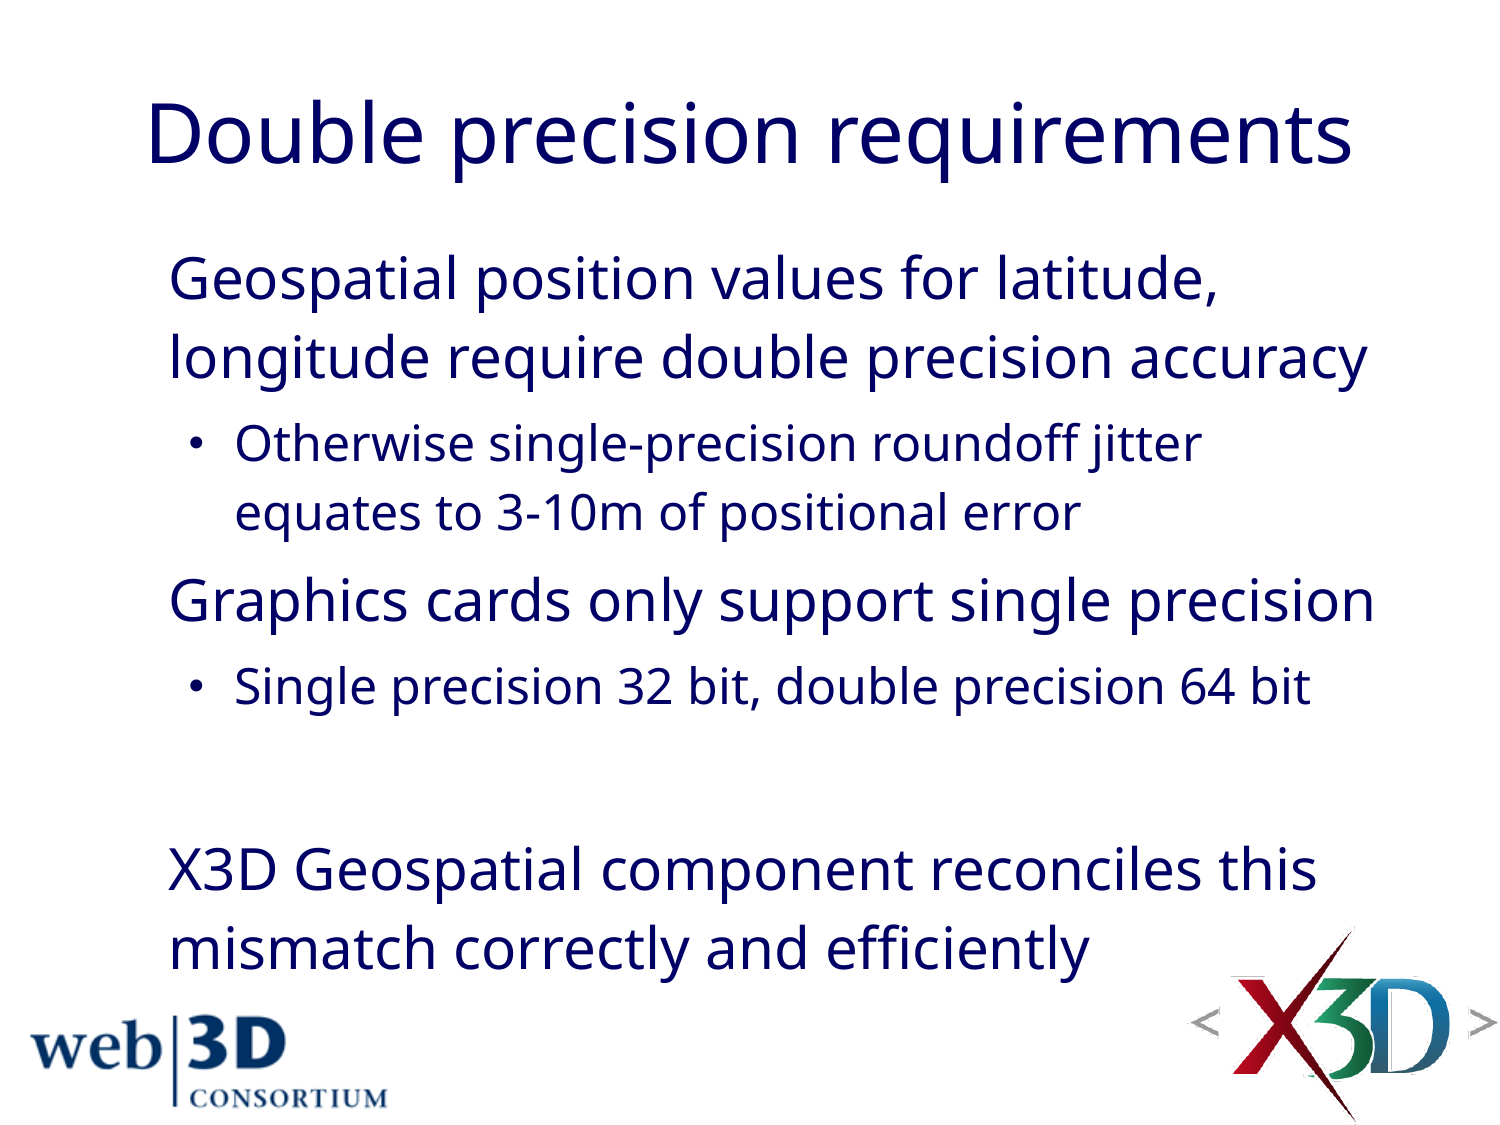

# Double precision requirements
Geospatial position values for latitude, longitude require double precision accuracy
Otherwise single-precision roundoff jitter equates to 3-10m of positional error
Graphics cards only support single precision
Single precision 32 bit, double precision 64 bit
X3D Geospatial component reconciles this mismatch correctly and efficiently